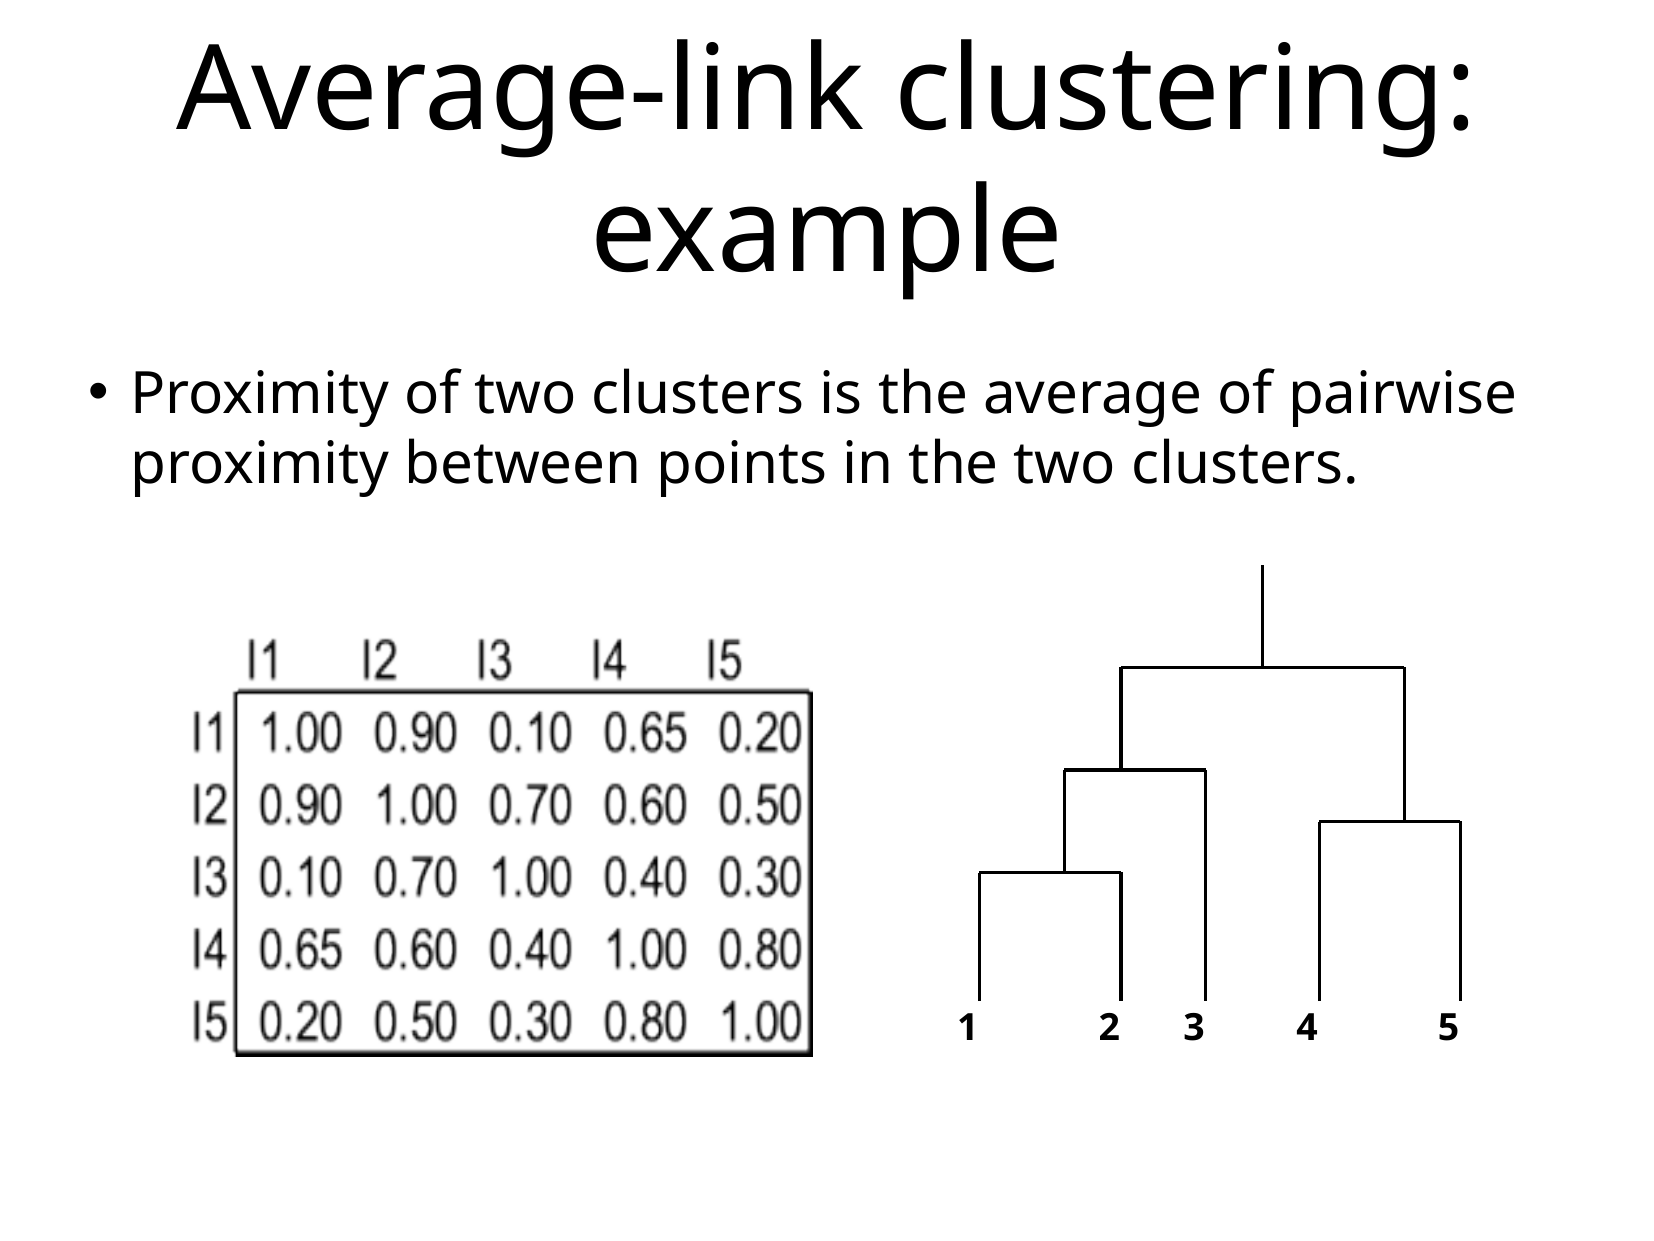

# Average-link clustering: example
Proximity of two clusters is the average of pairwise proximity between points in the two clusters.
1
2
3
4
5